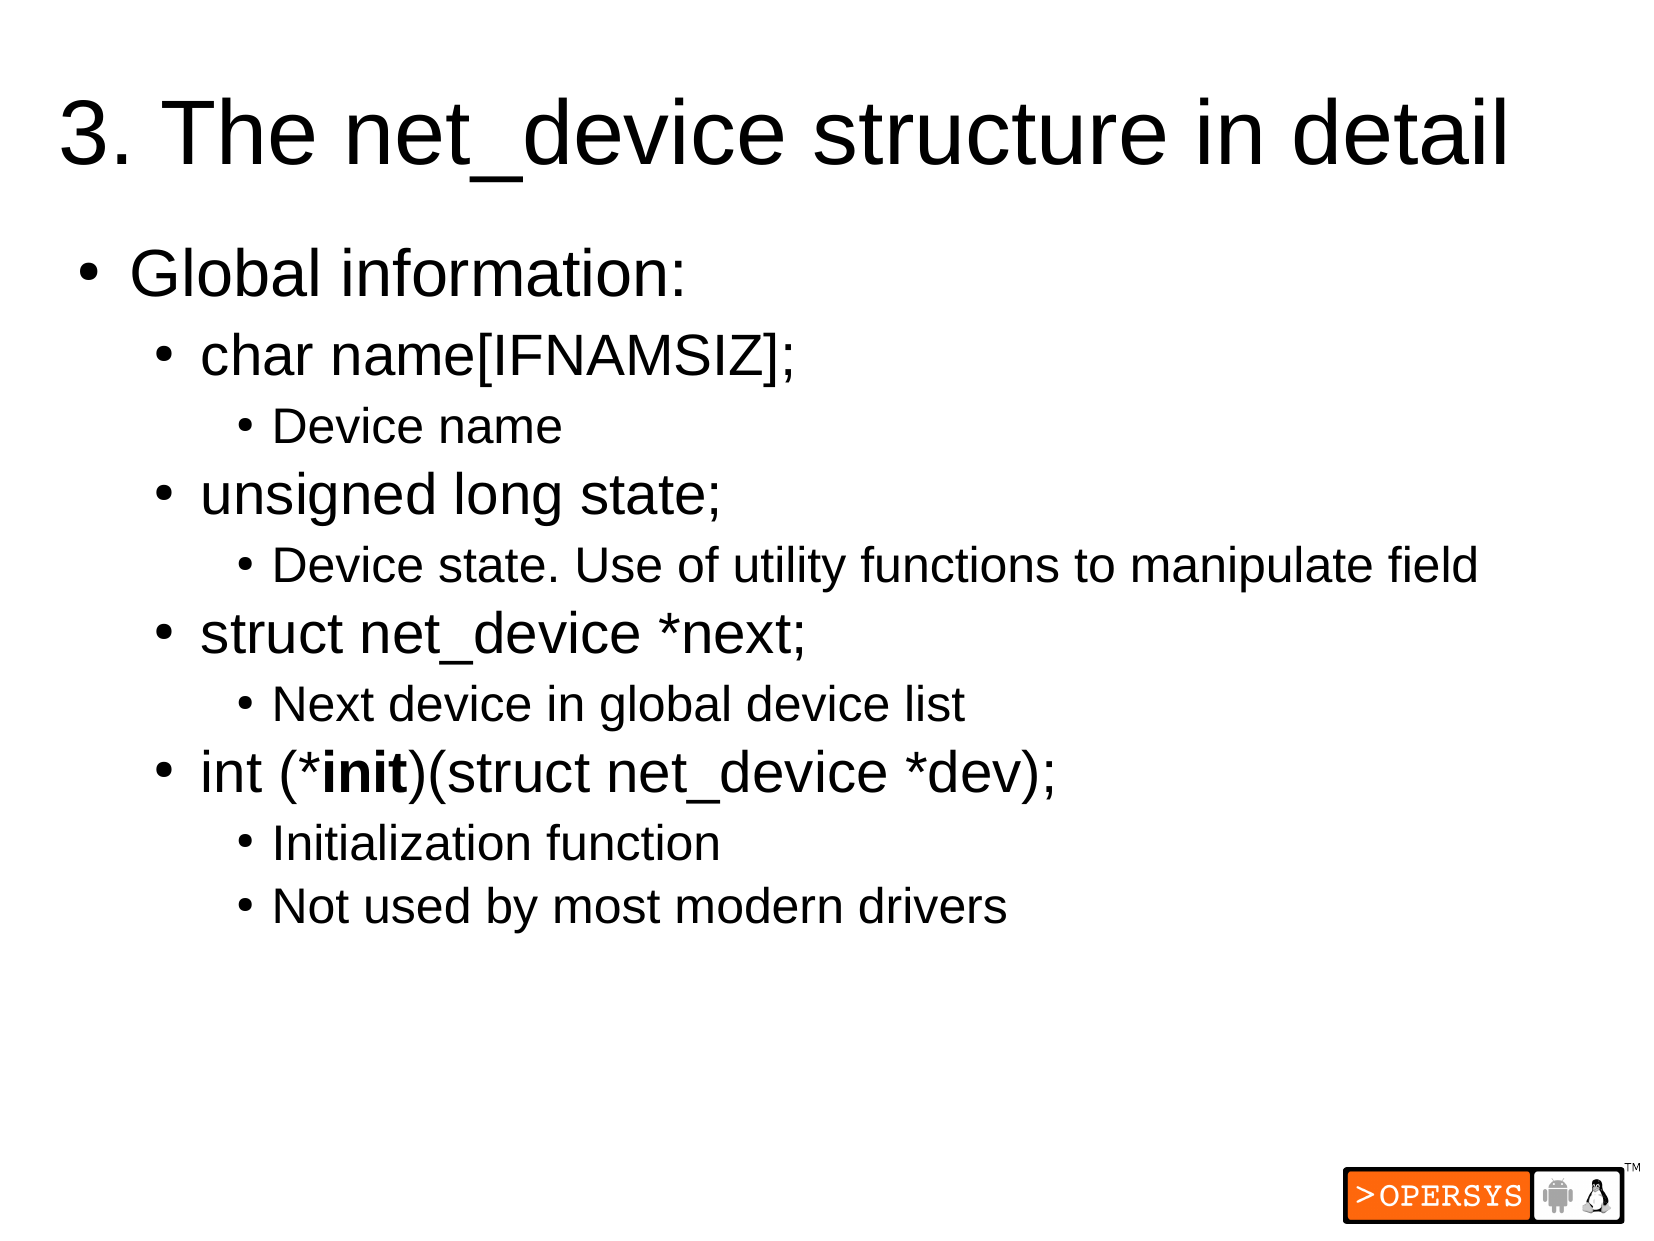

# 3. The net_device structure in detail
Global information:
char name[IFNAMSIZ];
Device name
unsigned long state;
Device state. Use of utility functions to manipulate field
struct net_device *next;
Next device in global device list
int (*init)(struct net_device *dev);
Initialization function
Not used by most modern drivers